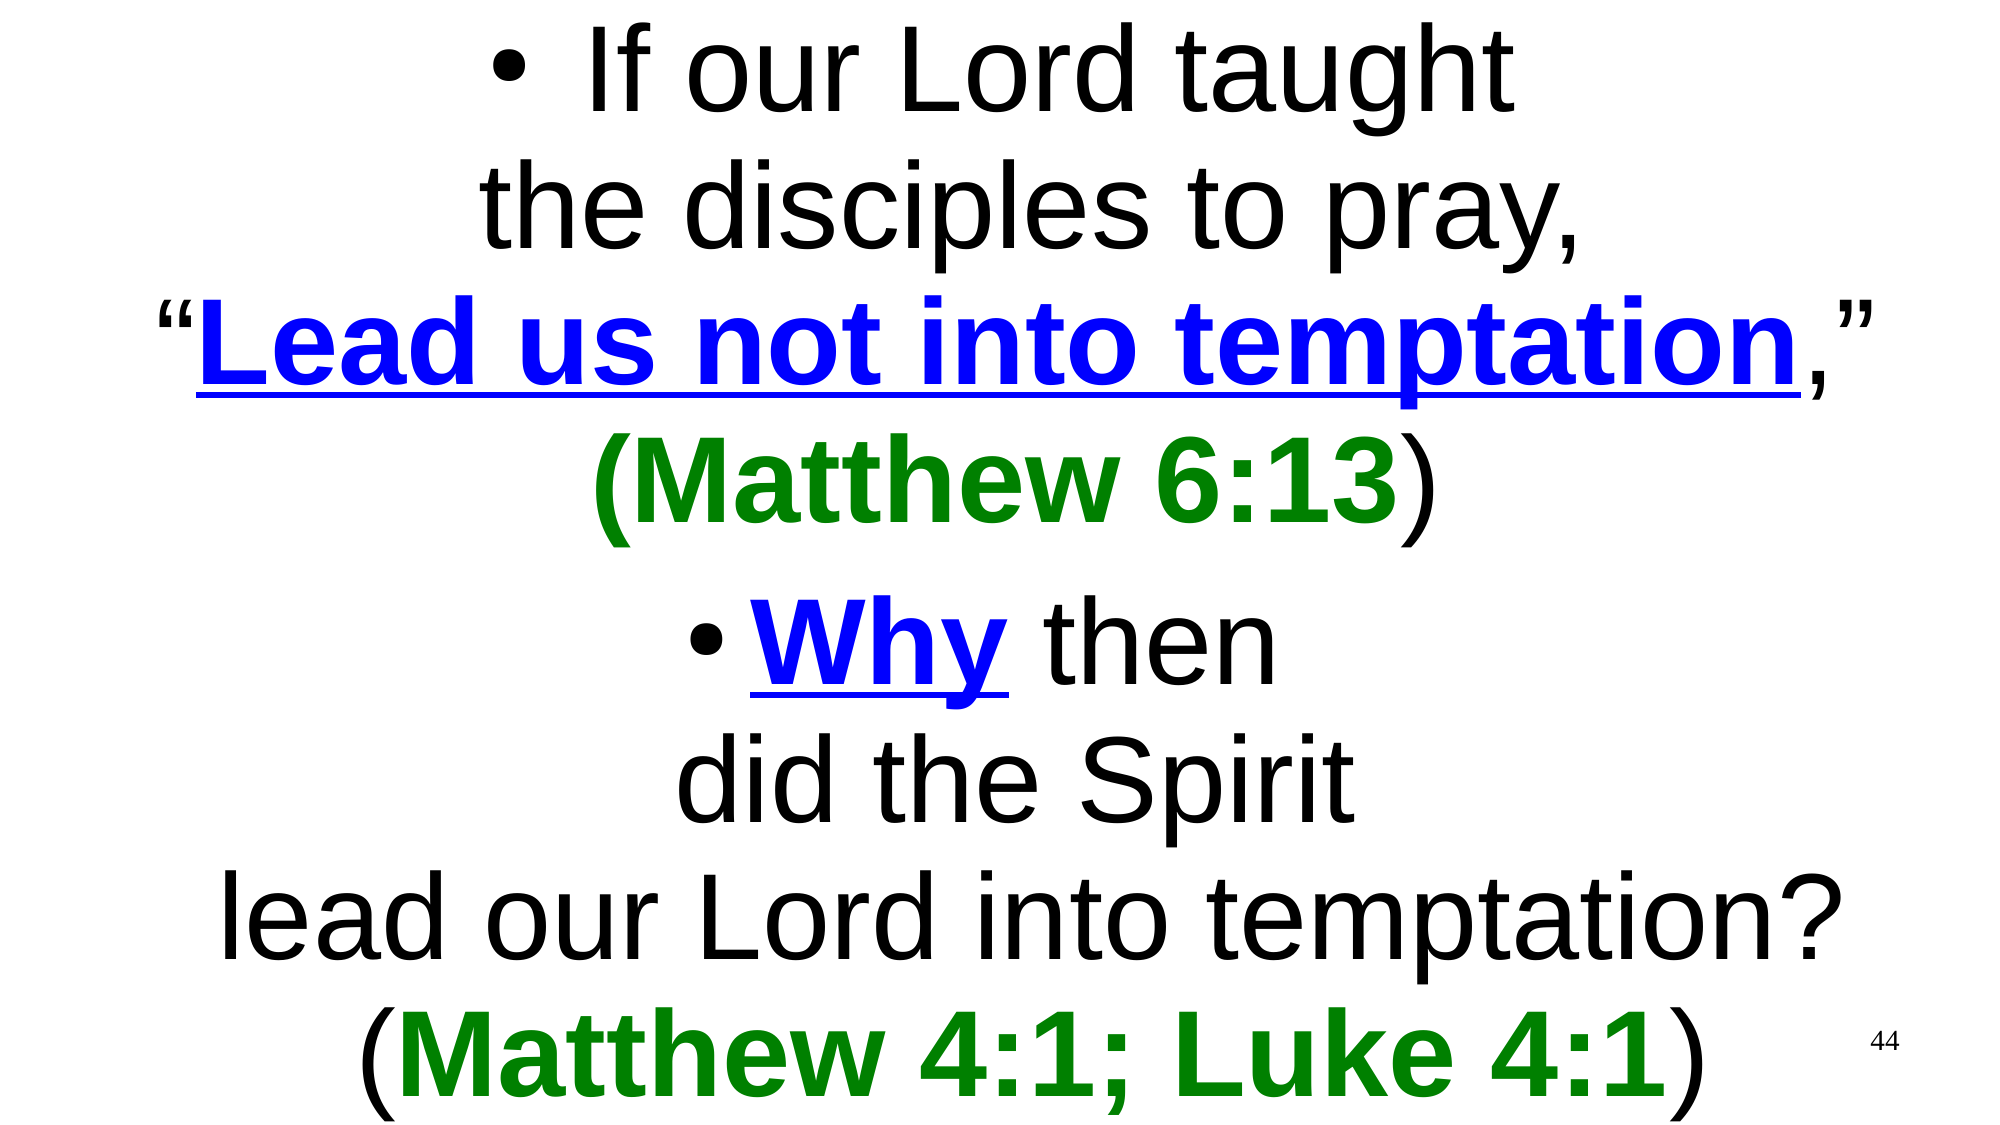

# If our Lord taught the disciples to pray, “Lead us not into temptation,” (Matthew 6:13)
Why then
did the Spirit
lead our Lord into temptation?
(Matthew 4:1; Luke 4:1)
44